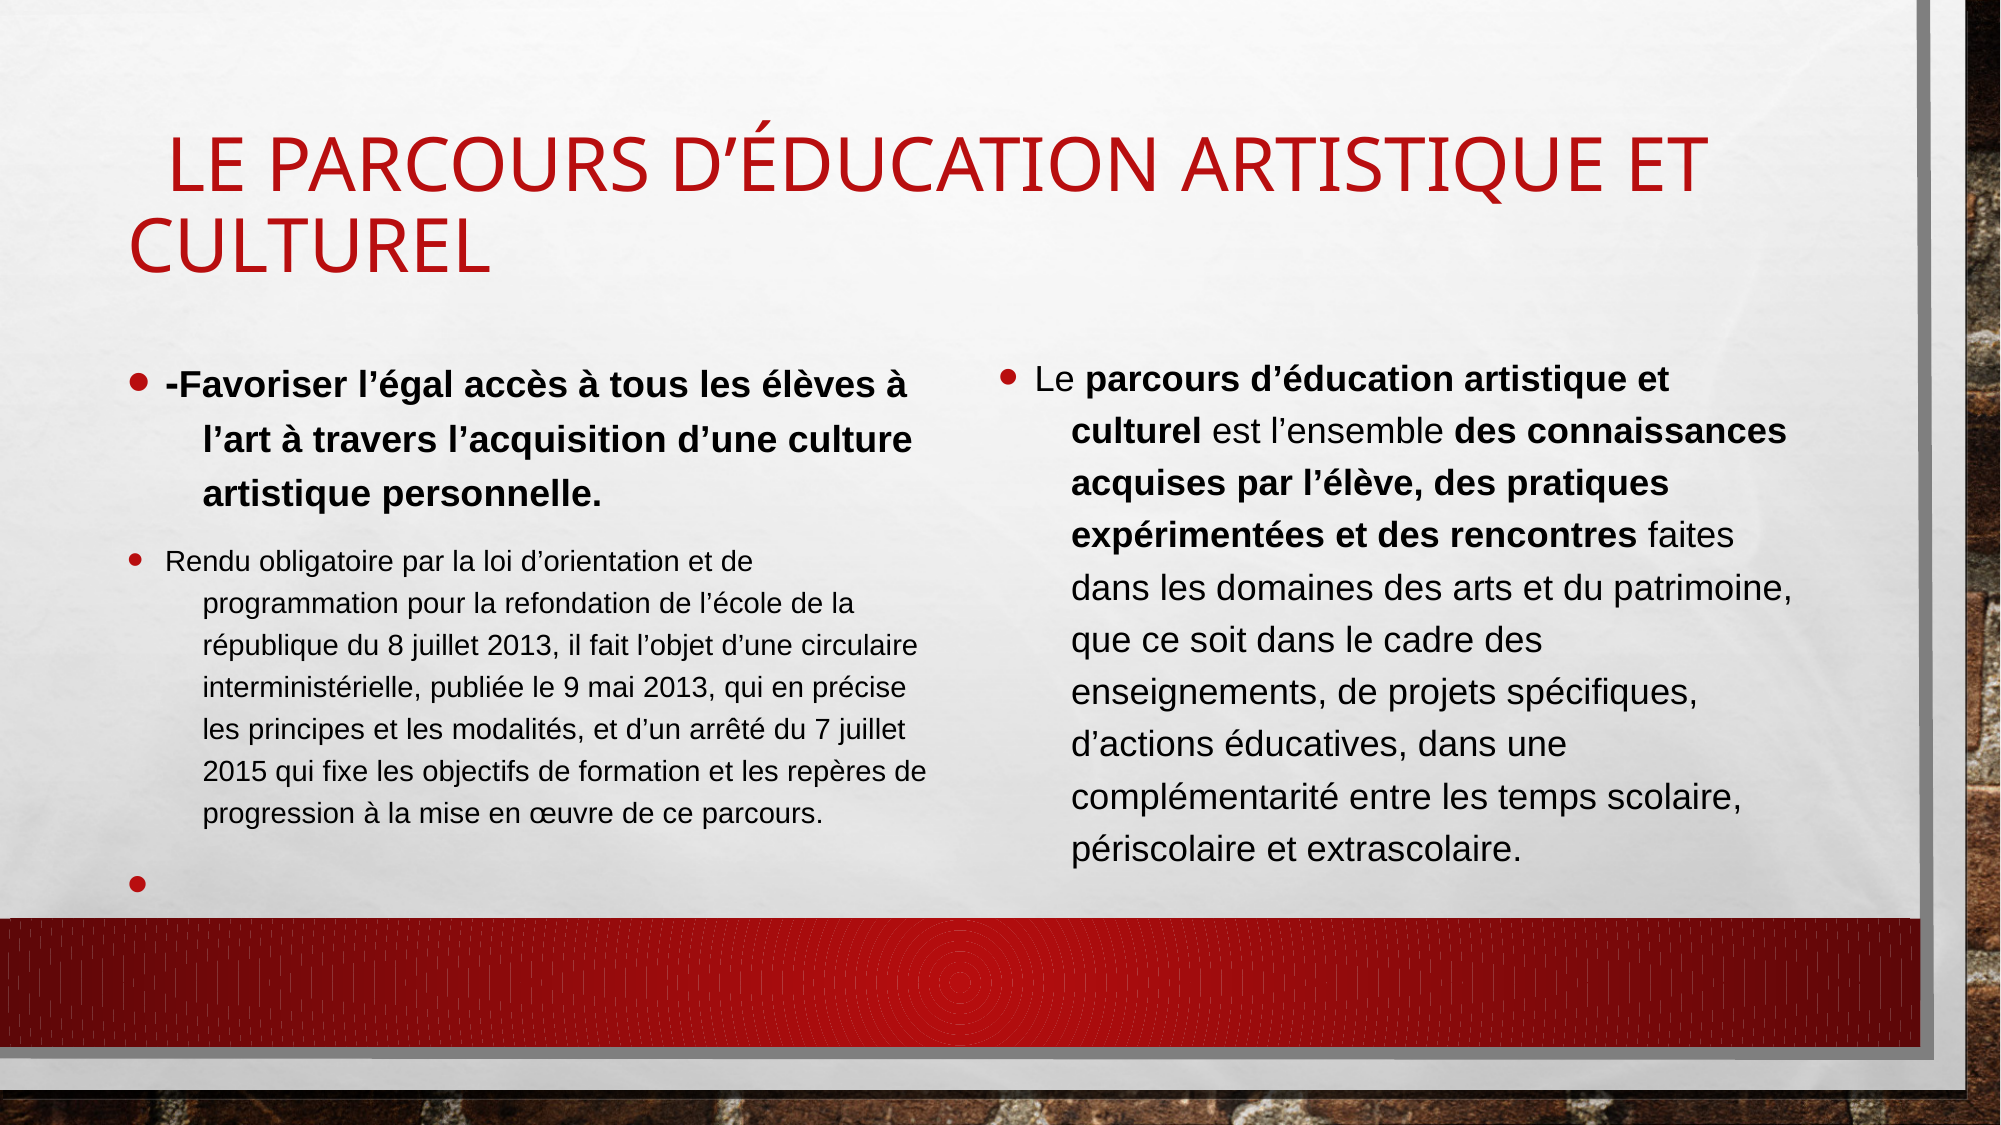

# Le parcours d’éducation artistique et culturel
-Favoriser l’égal accès à tous les élèves à l’art à travers l’acquisition d’une culture artistique personnelle.
Rendu obligatoire par la loi d’orientation et de programmation pour la refondation de l’école de la république du 8 juillet 2013, il fait l’objet d’une circulaire interministérielle, publiée le 9 mai 2013, qui en précise les principes et les modalités, et d’un arrêté du 7 juillet 2015 qui fixe les objectifs de formation et les repères de progression à la mise en œuvre de ce parcours.
Le parcours d’éducation artistique et culturel est l’ensemble des connaissances acquises par l’élève, des pratiques expérimentées et des rencontres faites dans les domaines des arts et du patrimoine, que ce soit dans le cadre des enseignements, de projets spécifiques, d’actions éducatives, dans une complémentarité entre les temps scolaire, périscolaire et extrascolaire.